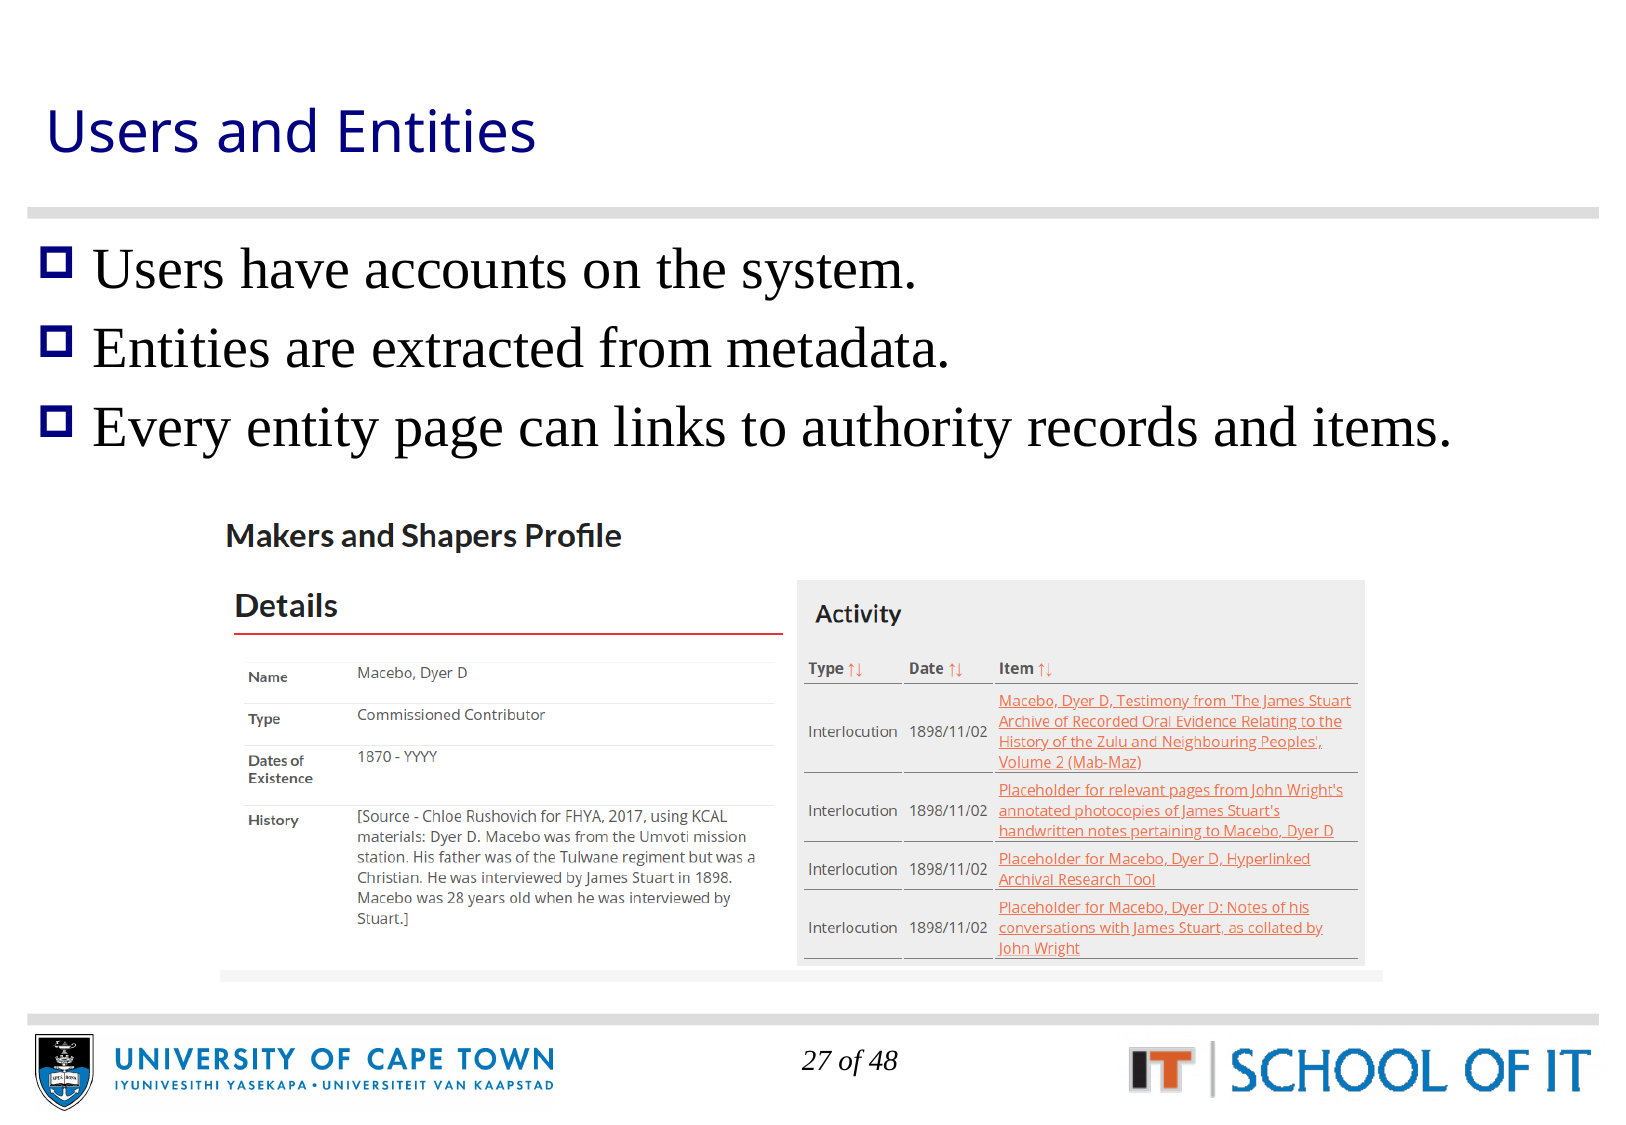

# Users and Entities
Users have accounts on the system.
Entities are extracted from metadata.
Every entity page can links to authority records and items.
27